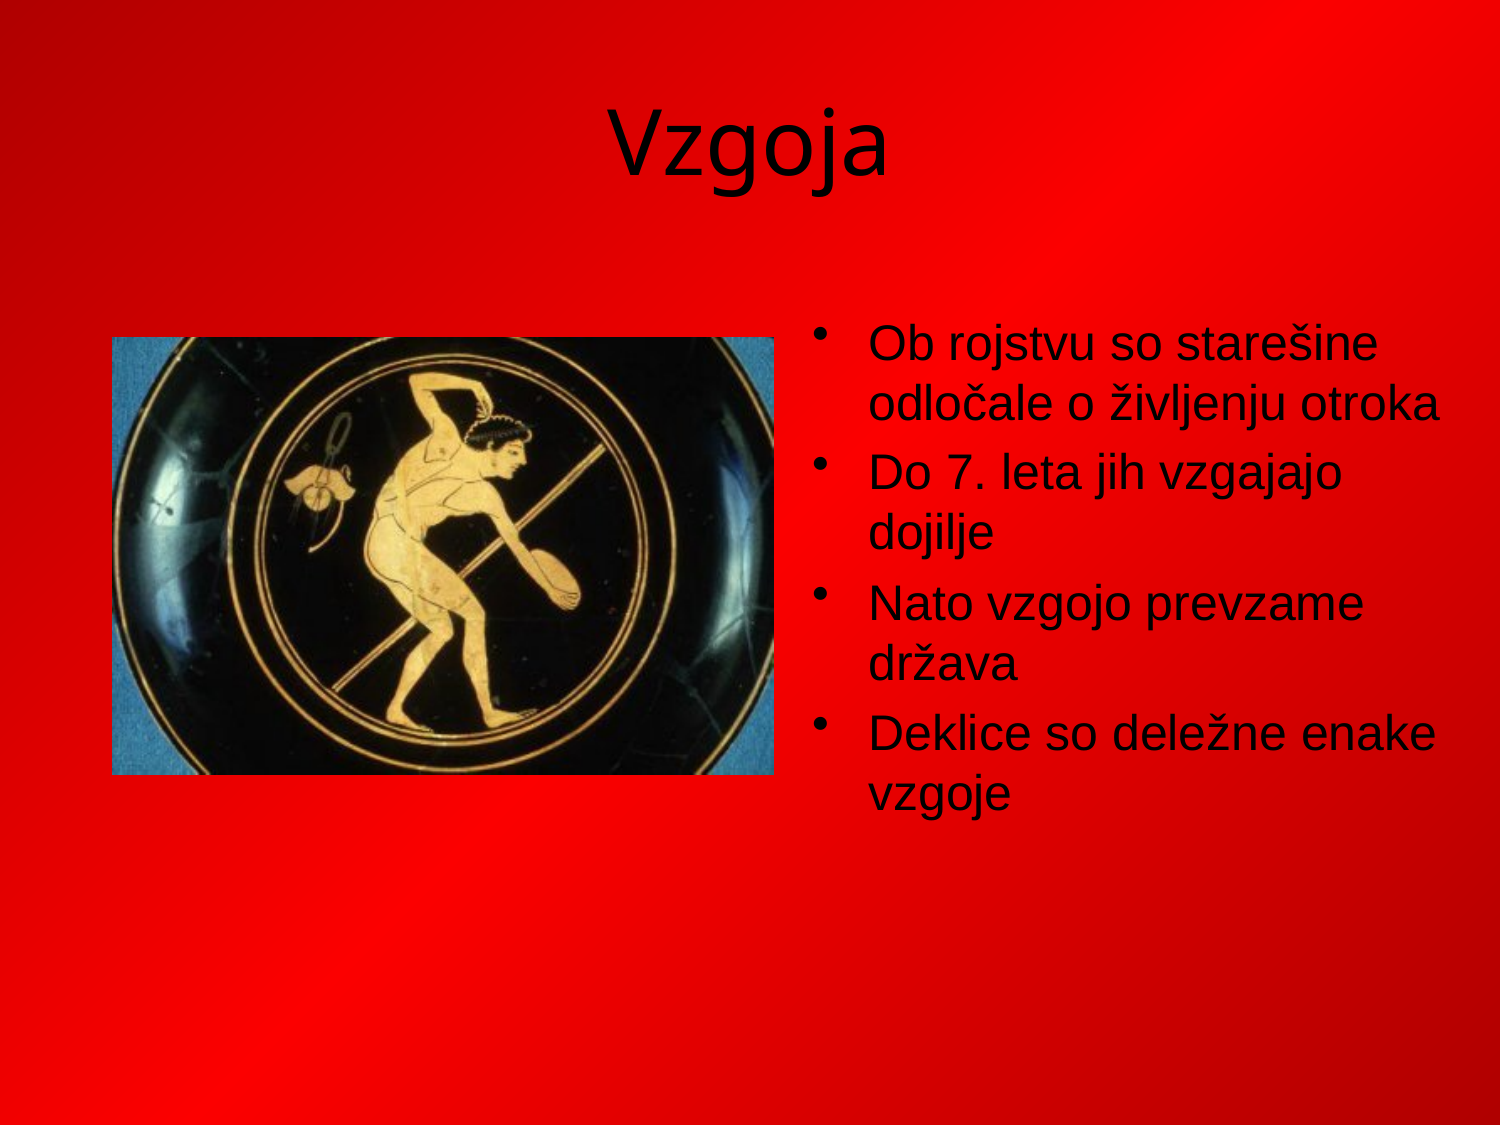

# Vzgoja
Ob rojstvu so starešine odločale o življenju otroka
Do 7. leta jih vzgajajo dojilje
Nato vzgojo prevzame država
Deklice so deležne enake vzgoje